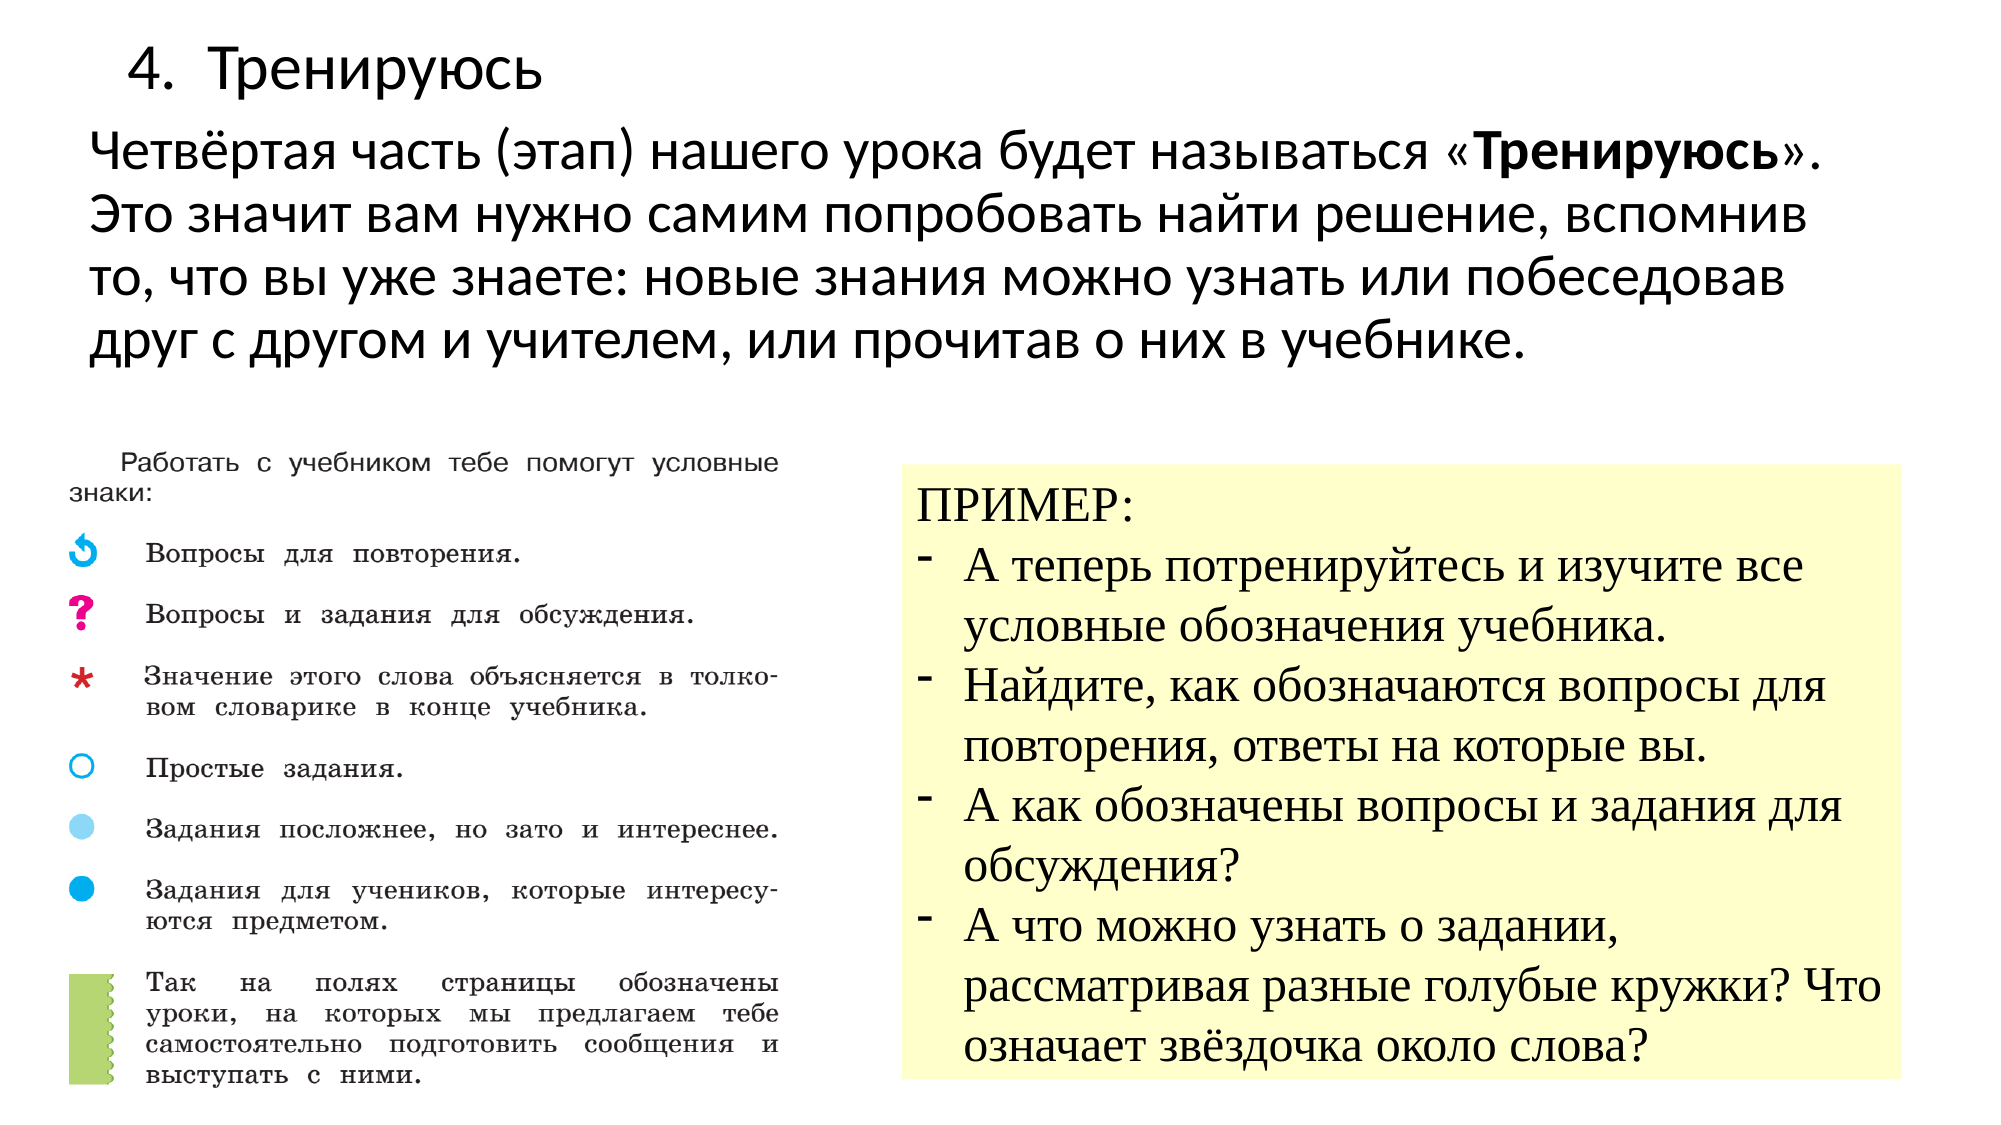

4. Тренируюсь
# Четвёртая часть (этап) нашего урока будет называться «Тренируюсь». Это значит вам нужно самим попробовать найти решение, вспомнив то, что вы уже знаете: новые знания можно узнать или побеседовав друг с другом и учителем, или прочитав о них в учебнике.
ПРИМЕР:
А теперь потренируйтесь и изучите все условные обозначения учебника.
Найдите, как обозначаются вопросы для повторения, ответы на которые вы.
А как обозначены вопросы и задания для обсуждения?
А что можно узнать о задании, рассматривая разные голубые кружки? Что означает звёздочка около слова?